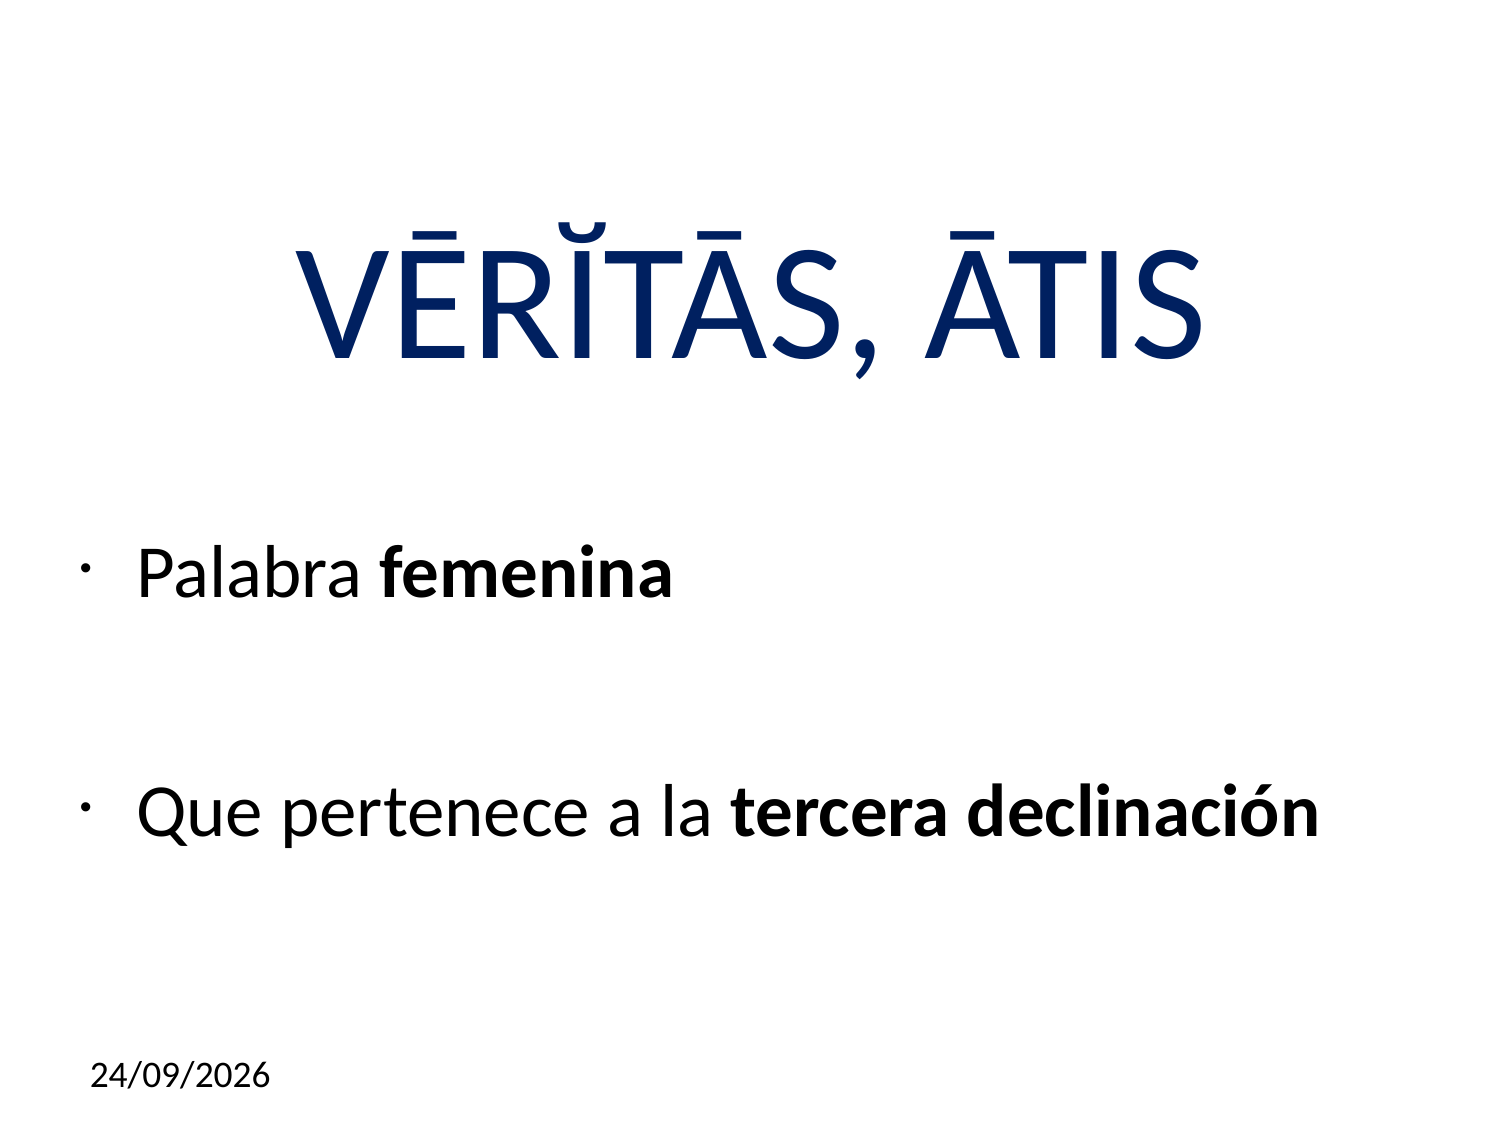

# VĒRĬTĀS, ĀTIS
Palabra femenina
Que pertenece a la tercera declinación
14 de avril de 2011